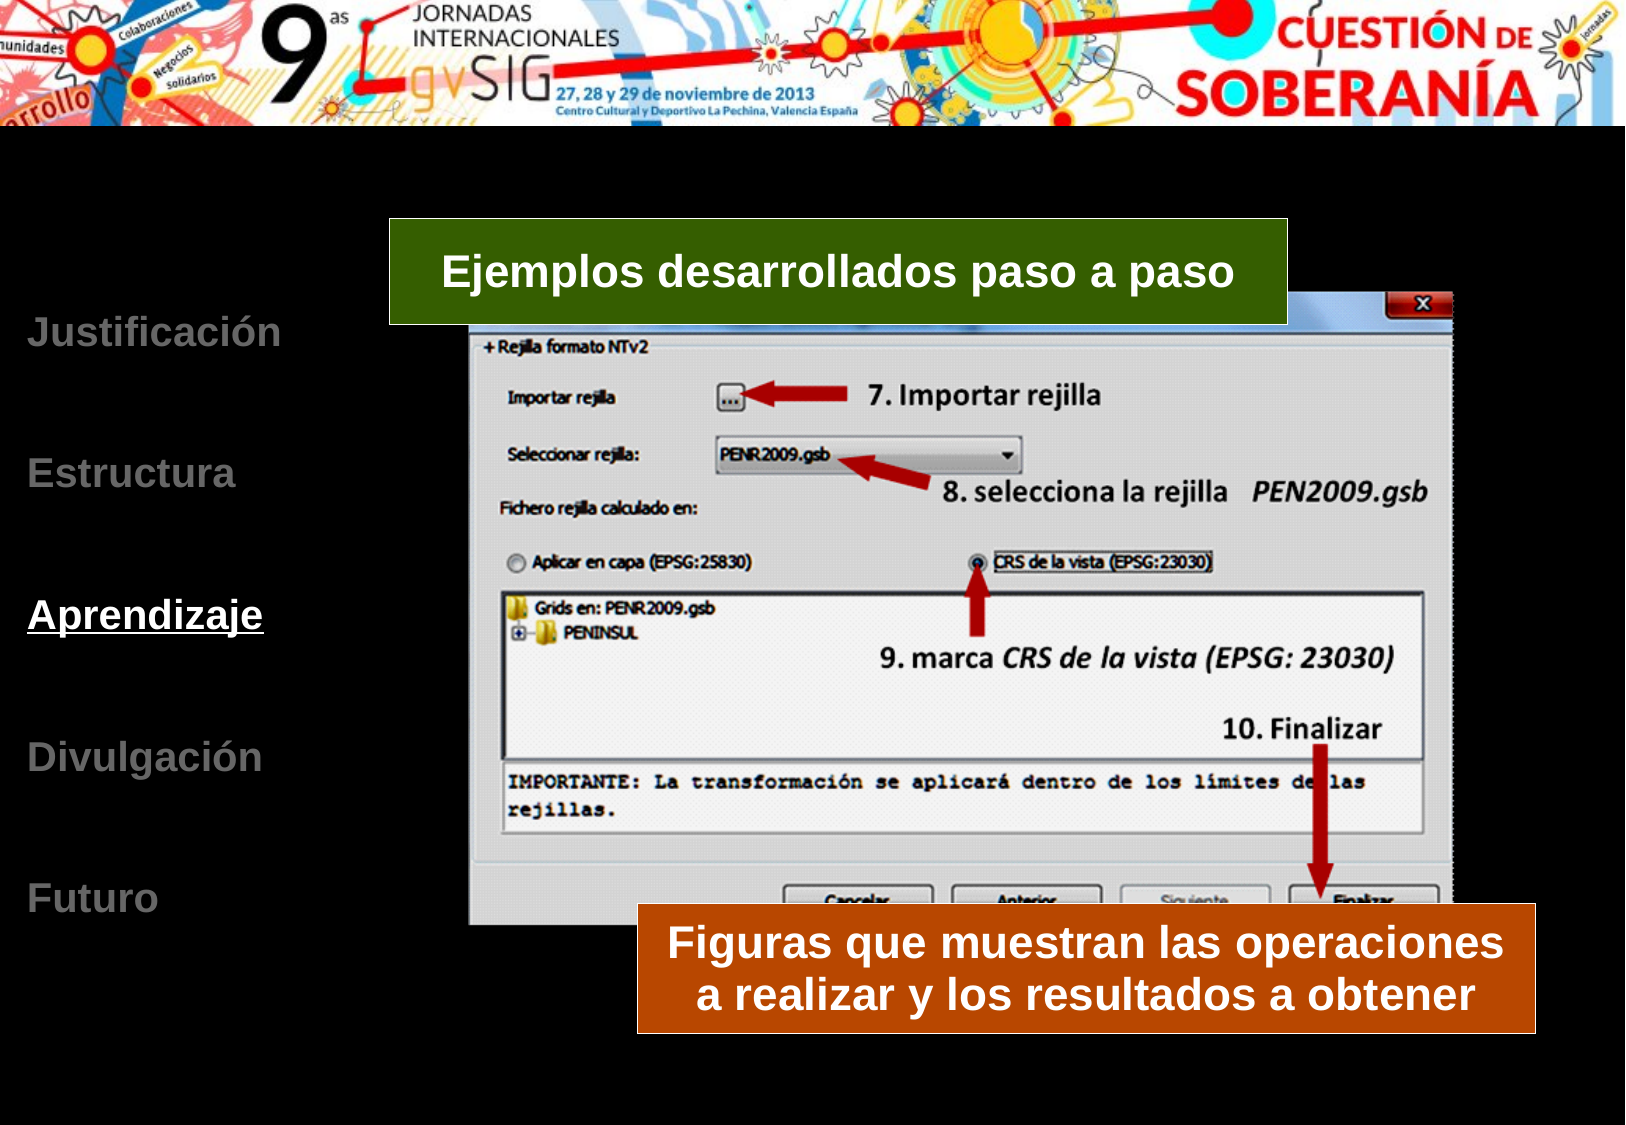

Ejemplos desarrollados paso a paso
Justificación
Estructura
Aprendizaje
Divulgación
Futuro
Figuras que muestran las operaciones
a realizar y los resultados a obtener